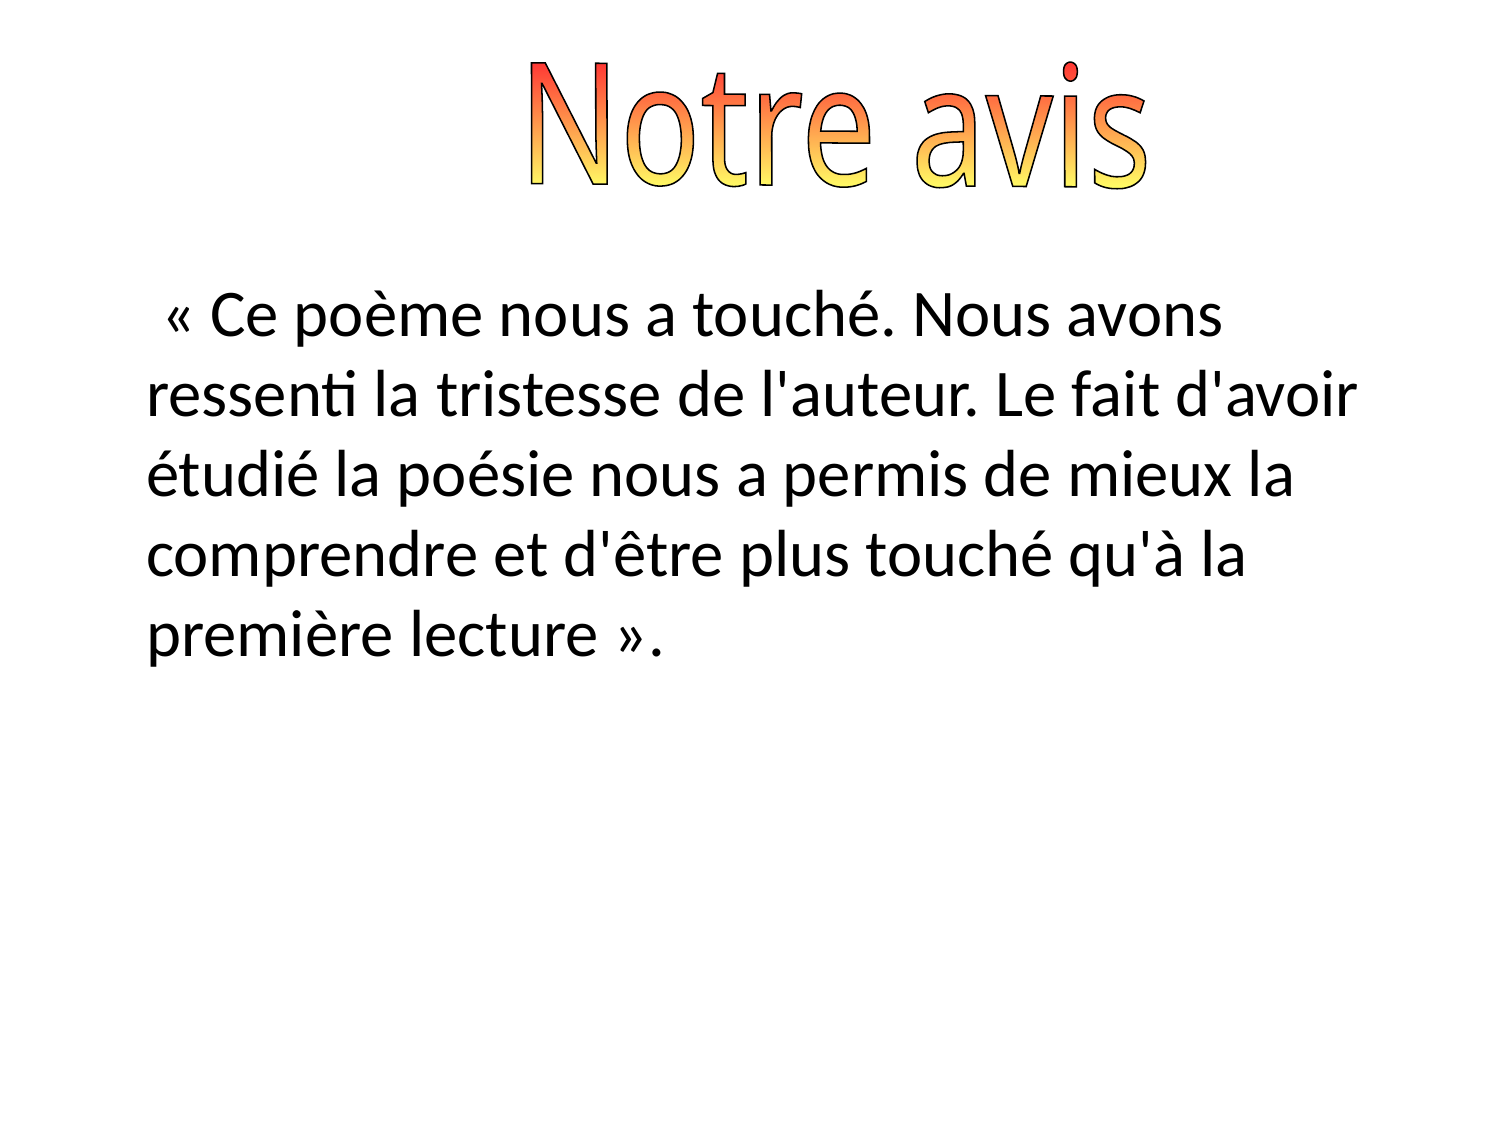

Notre avis
# « Ce poème nous a touché. Nous avons ressenti la tristesse de l'auteur. Le fait d'avoir étudié la poésie nous a permis de mieux la comprendre et d'être plus touché qu'à la première lecture ».